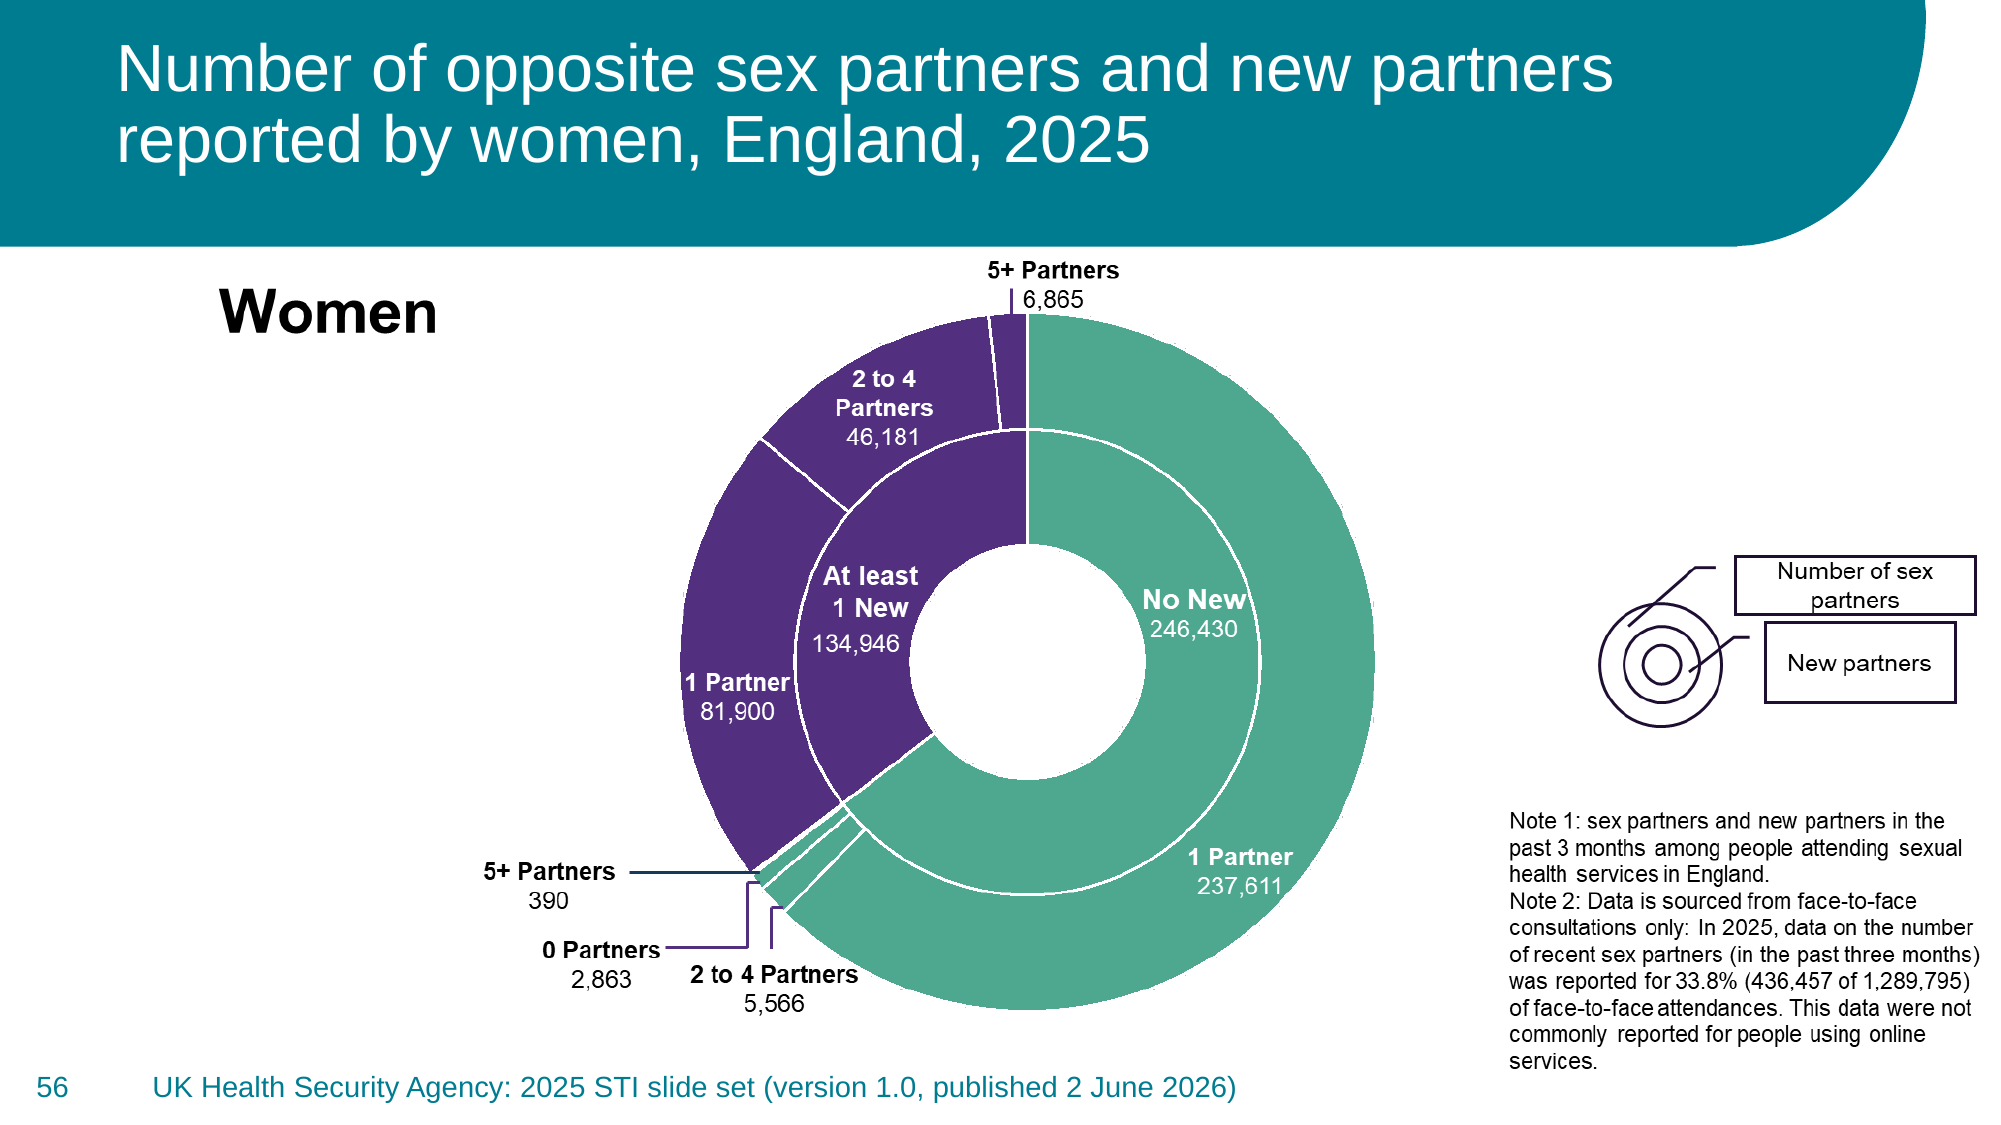

# Number of opposite sex partners and new partners reported by women, England, 2025
55
UK Health Security Agency: 2025 STI slide set (version 1.0, published 2 June 2026)